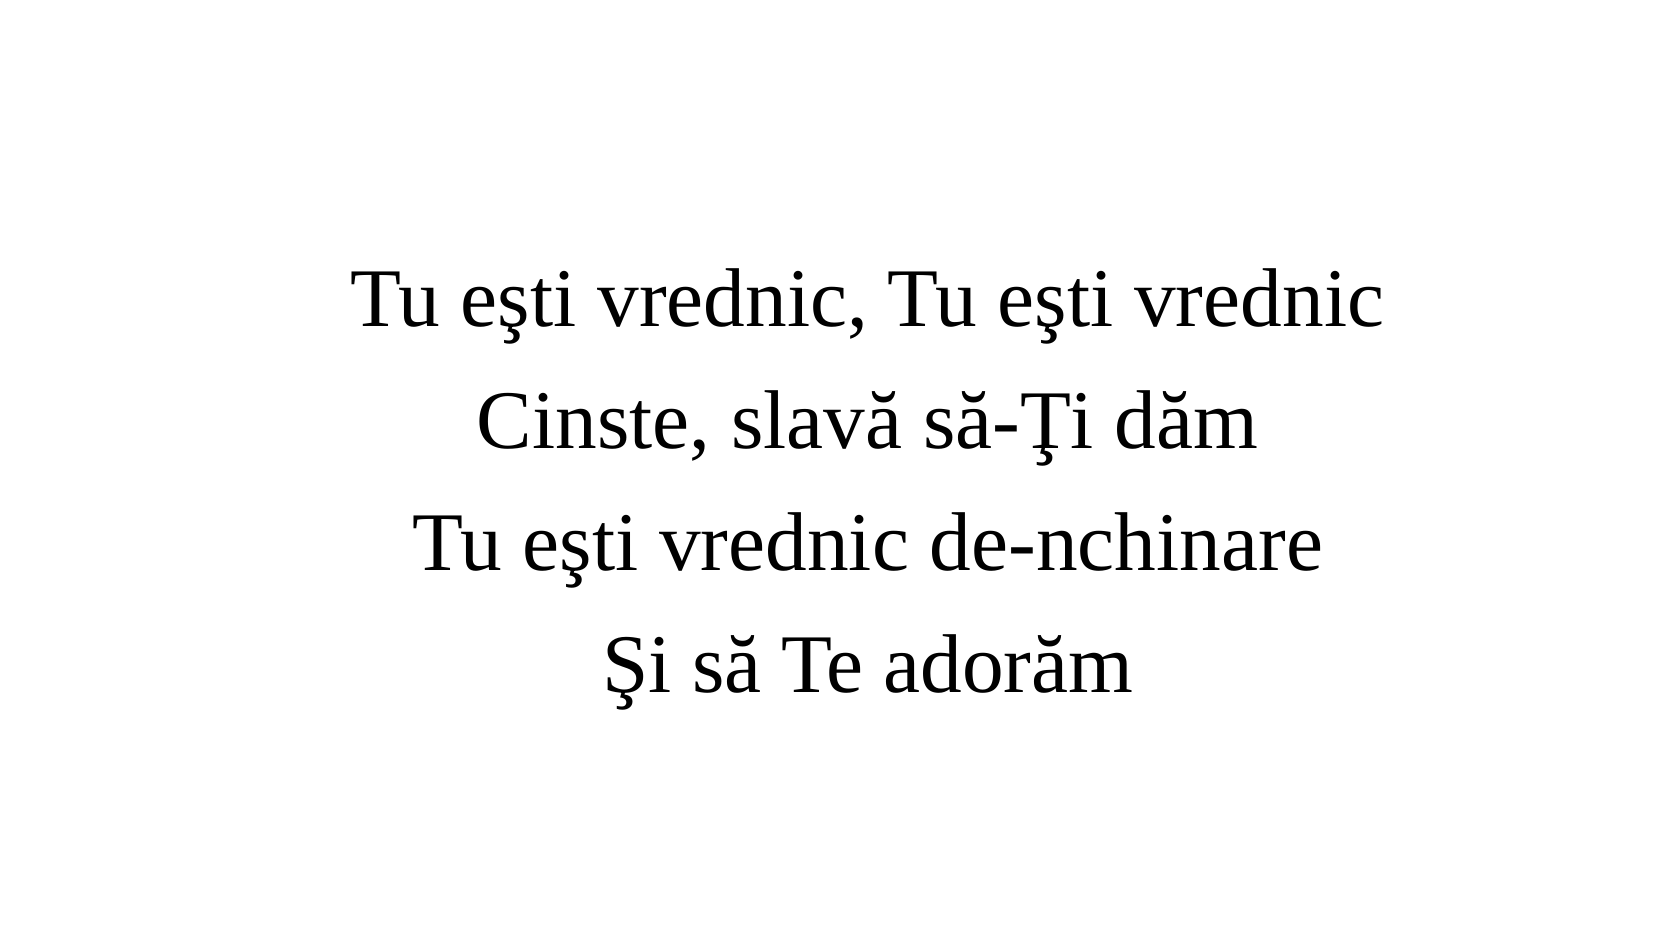

# Tu eşti vrednic, Tu eşti vrednic
Cinste, slavă să-Ţi dăm
Tu eşti vrednic de-nchinare
Şi să Te adorăm